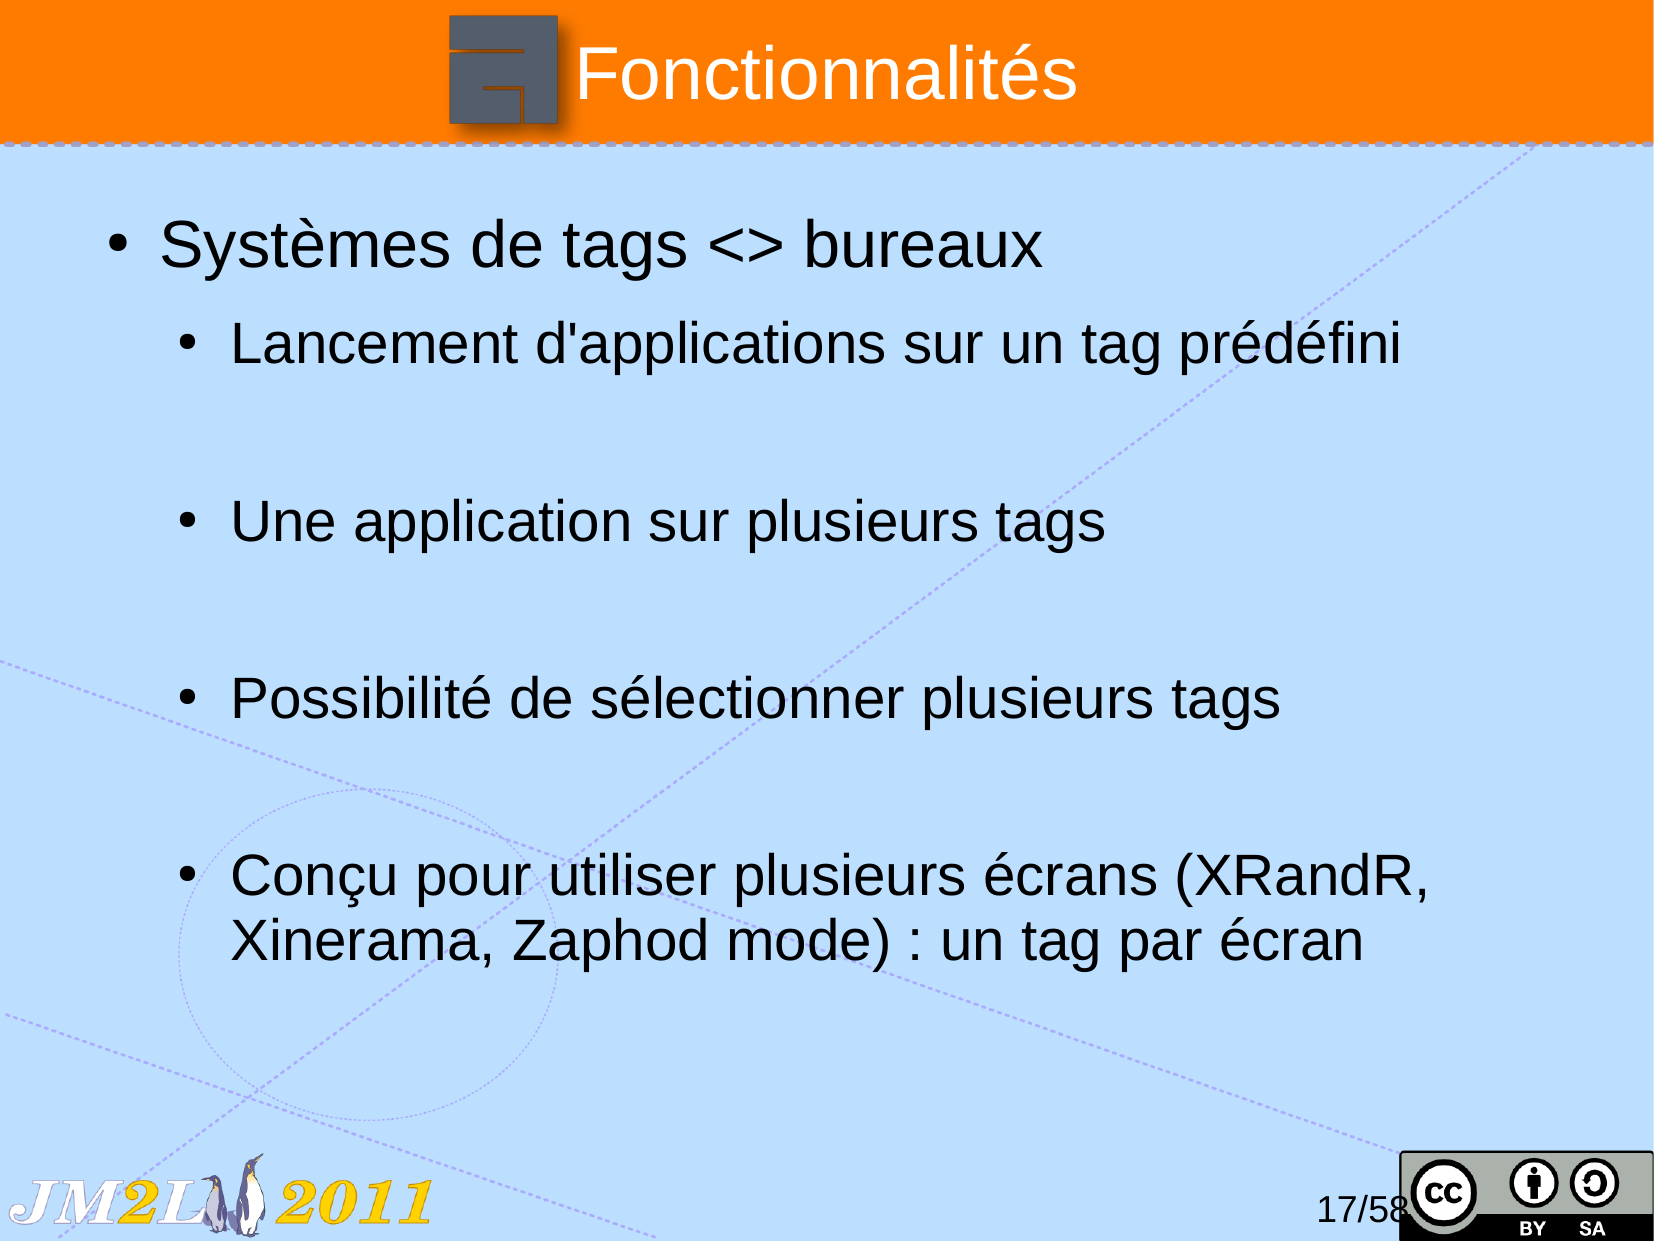

# Fonctionnalités
Systèmes de tags <> bureaux
Lancement d'applications sur un tag prédéfini
Une application sur plusieurs tags
Possibilité de sélectionner plusieurs tags
Conçu pour utiliser plusieurs écrans (XRandR, Xinerama, Zaphod mode) : un tag par écran